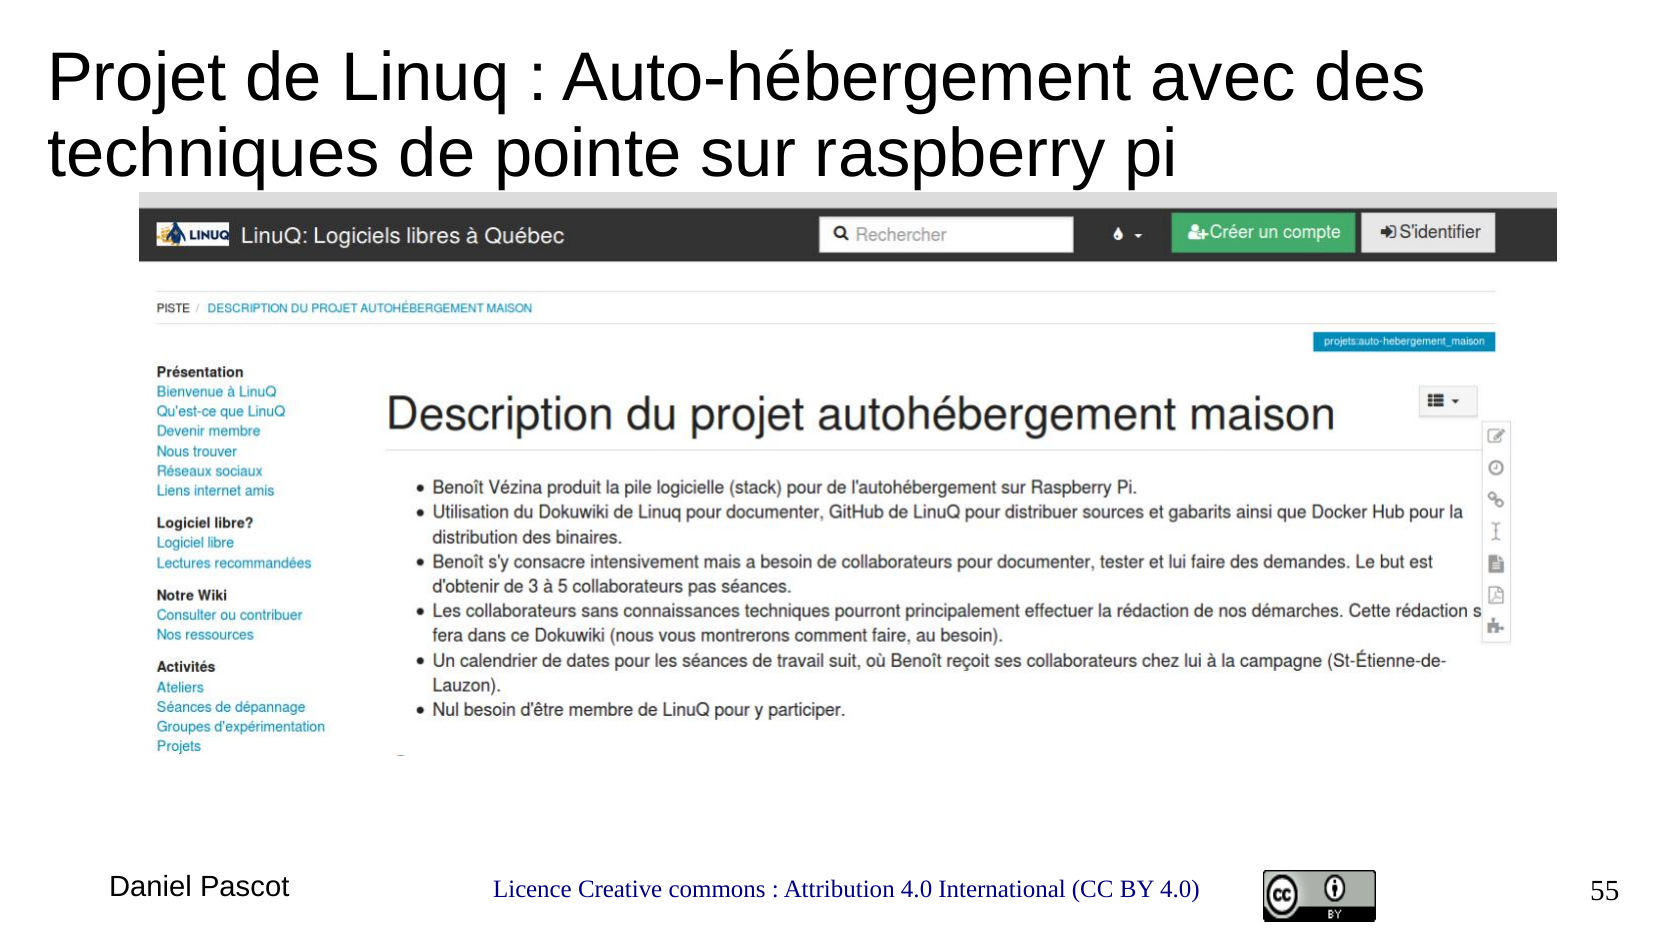

# Projet de Linuq : Auto-hébergement avec des techniques de pointe sur raspberry pi
55